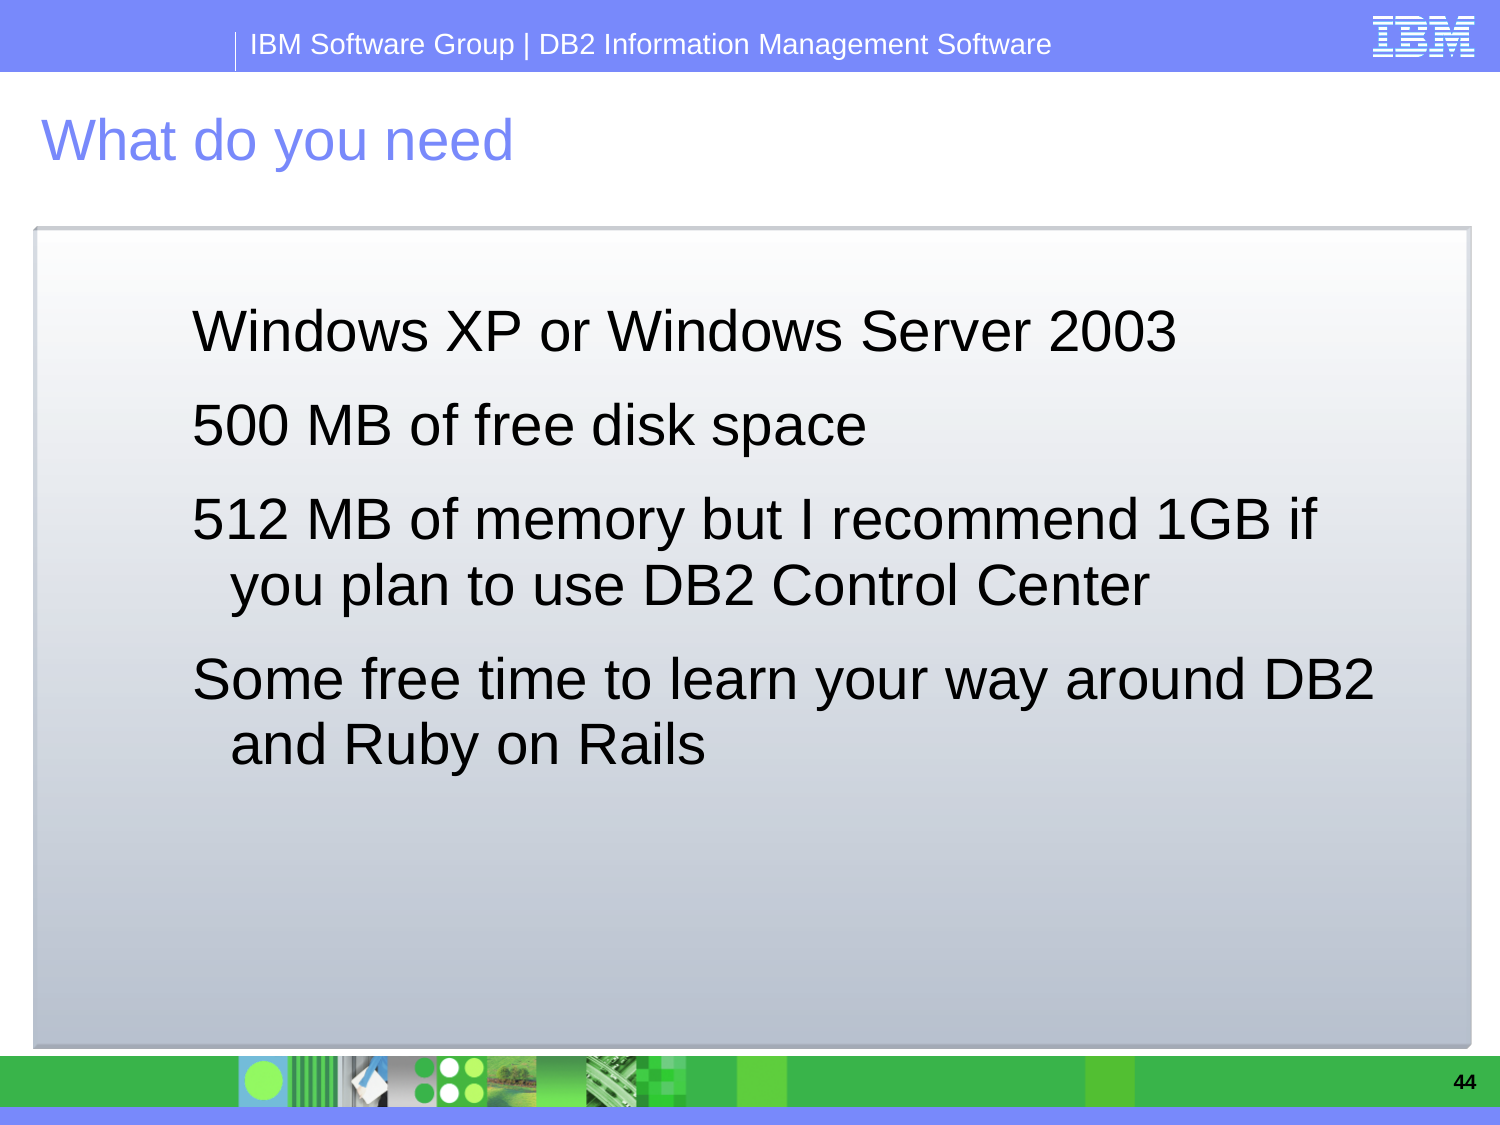

# What do you need
Windows XP or Windows Server 2003
500 MB of free disk space
512 MB of memory but I recommend 1GB if you plan to use DB2 Control Center
Some free time to learn your way around DB2 and Ruby on Rails
44